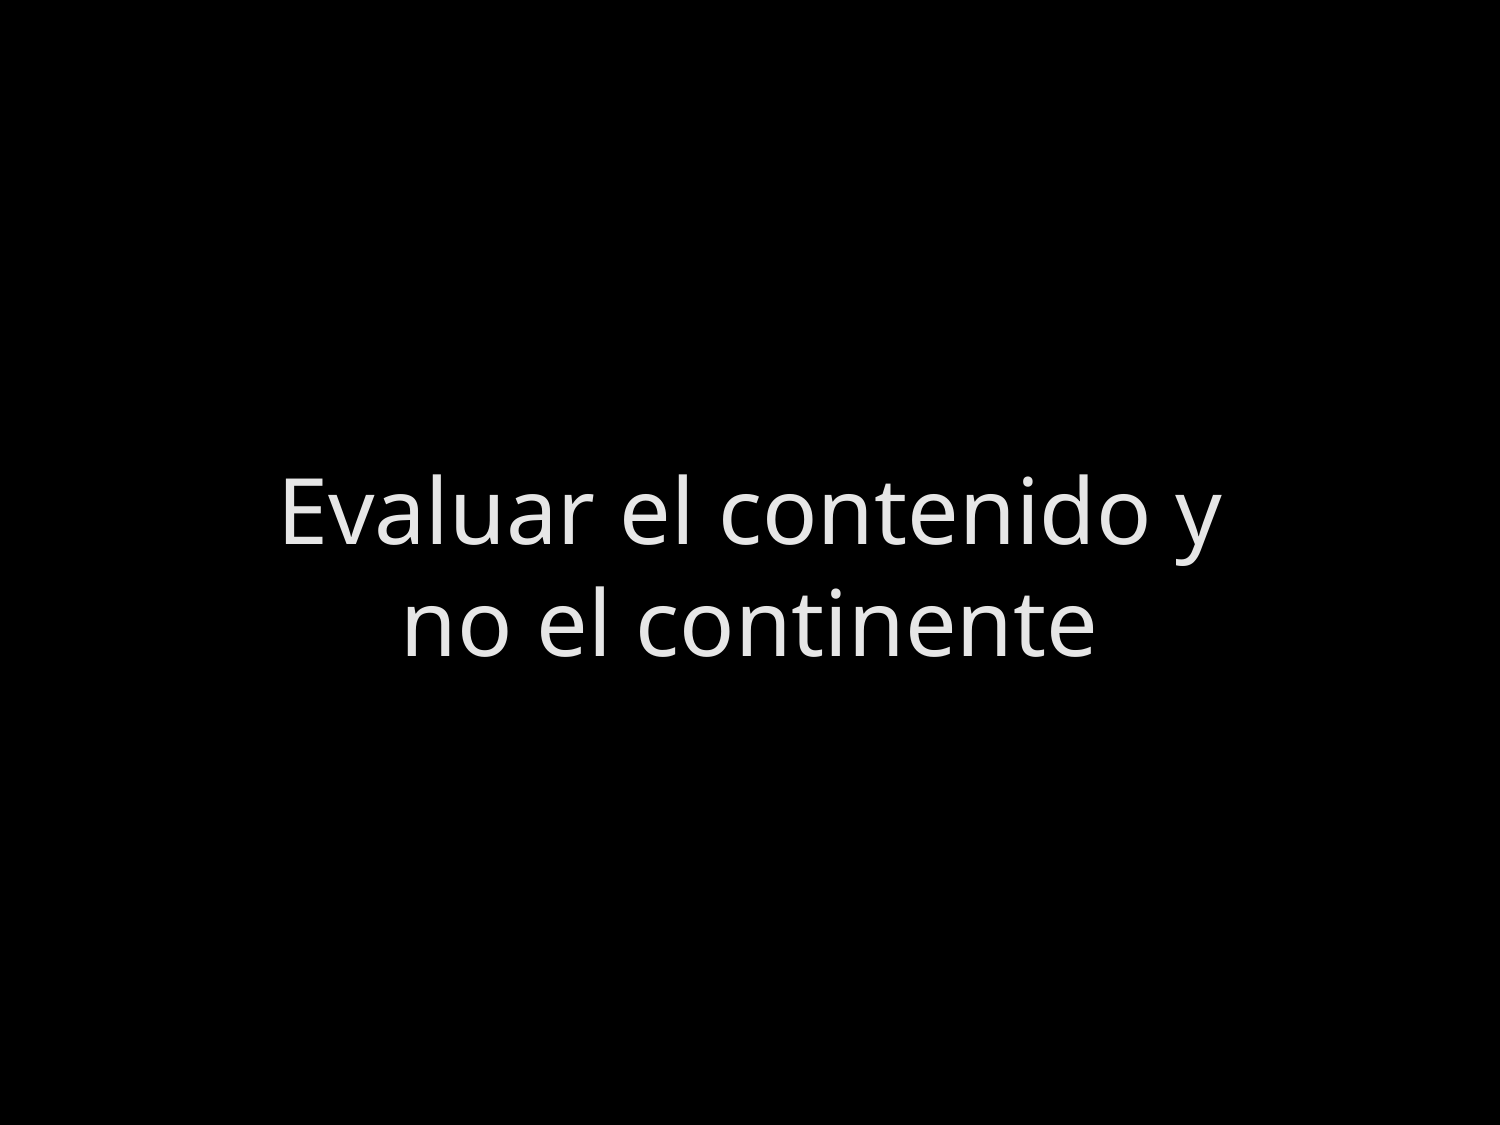

# Evaluar el contenido y
no el continente